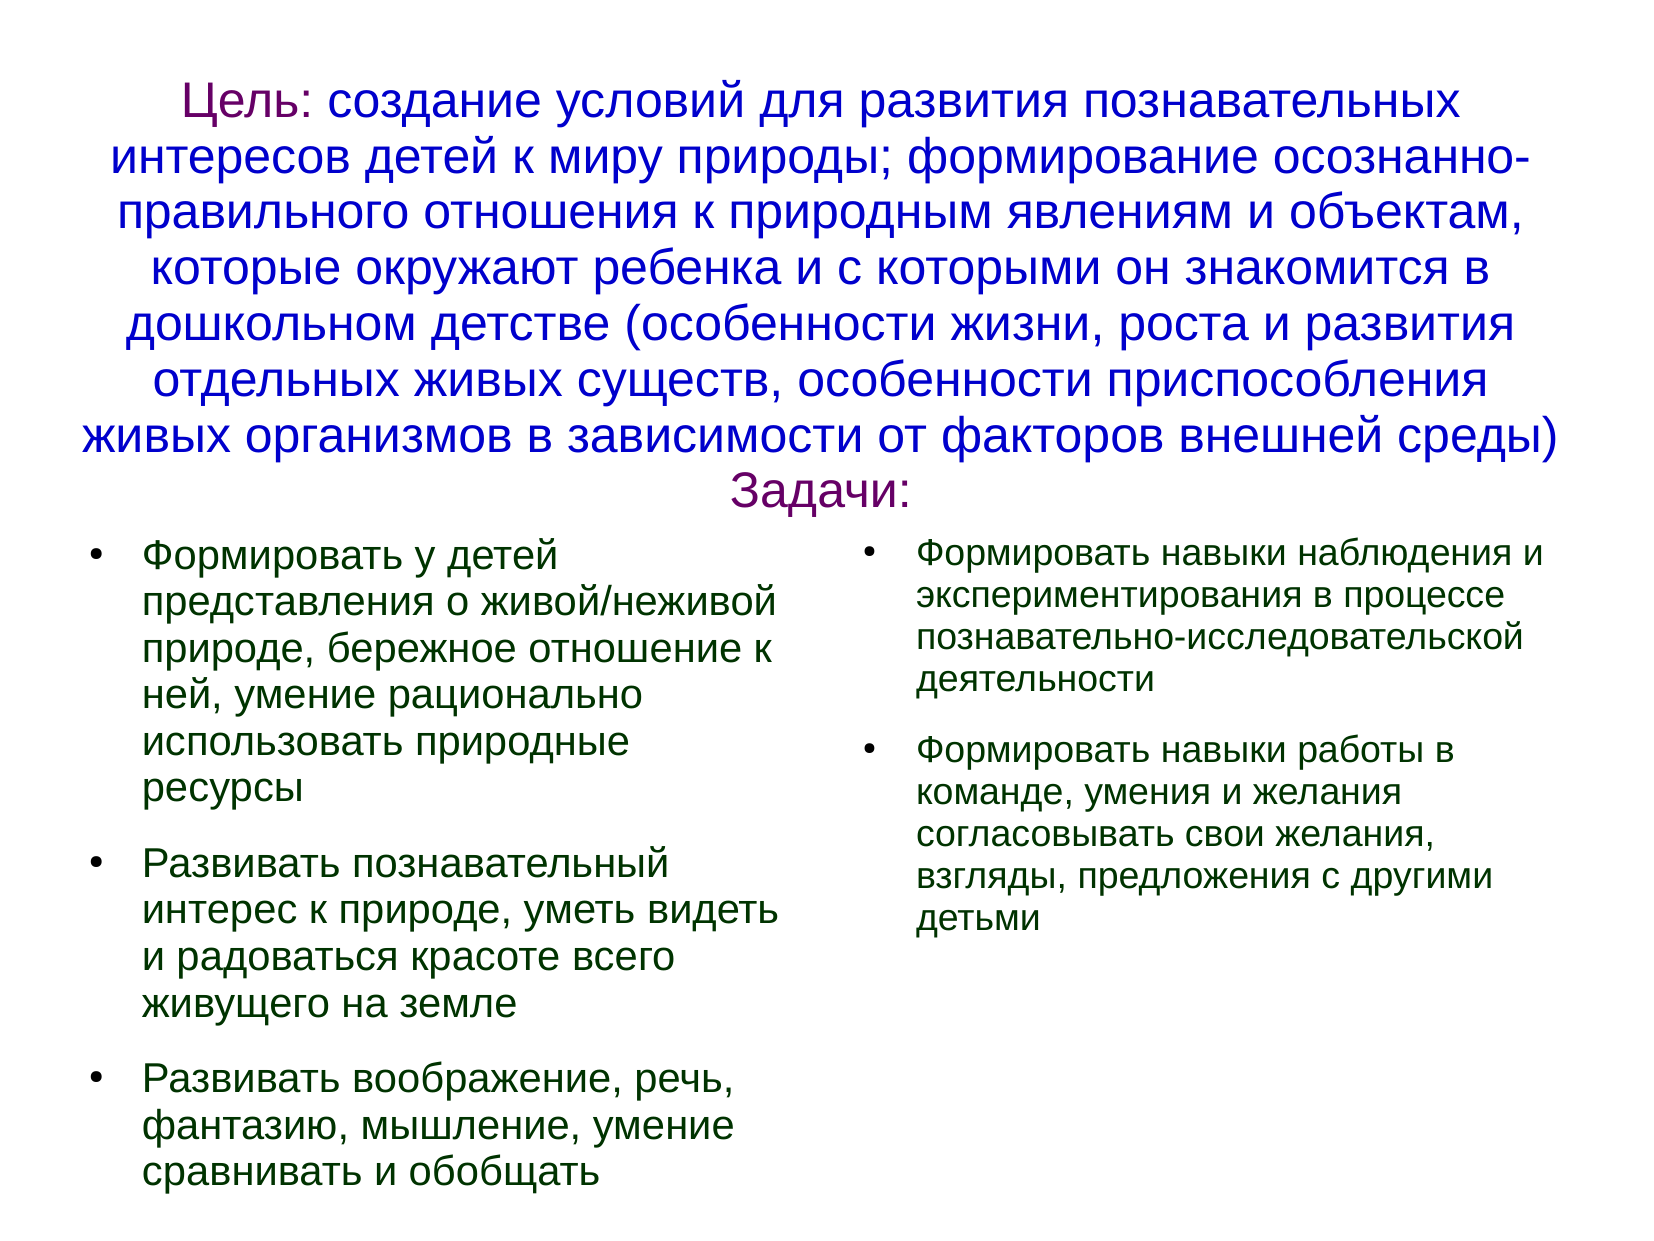

# Цель: создание условий для развития познавательных интересов детей к миру природы; формирование осознанно-правильного отношения к природным явлениям и объектам, которые окружают ребенка и с которыми он знакомится в дошкольном детстве (особенности жизни, роста и развития отдельных живых существ, особенности приспособления живых организмов в зависимости от факторов внешней среды) Задачи:
Формировать у детей представления о живой/неживой природе, бережное отношение к ней, умение рационально использовать природные ресурсы
Развивать познавательный интерес к природе, уметь видеть и радоваться красоте всего живущего на земле
Развивать воображение, речь, фантазию, мышление, умение сравнивать и обобщать
Формировать навыки наблюдения и экспериментирования в процессе познавательно-исследовательской деятельности
Формировать навыки работы в команде, умения и желания согласовывать свои желания, взгляды, предложения с другими детьми